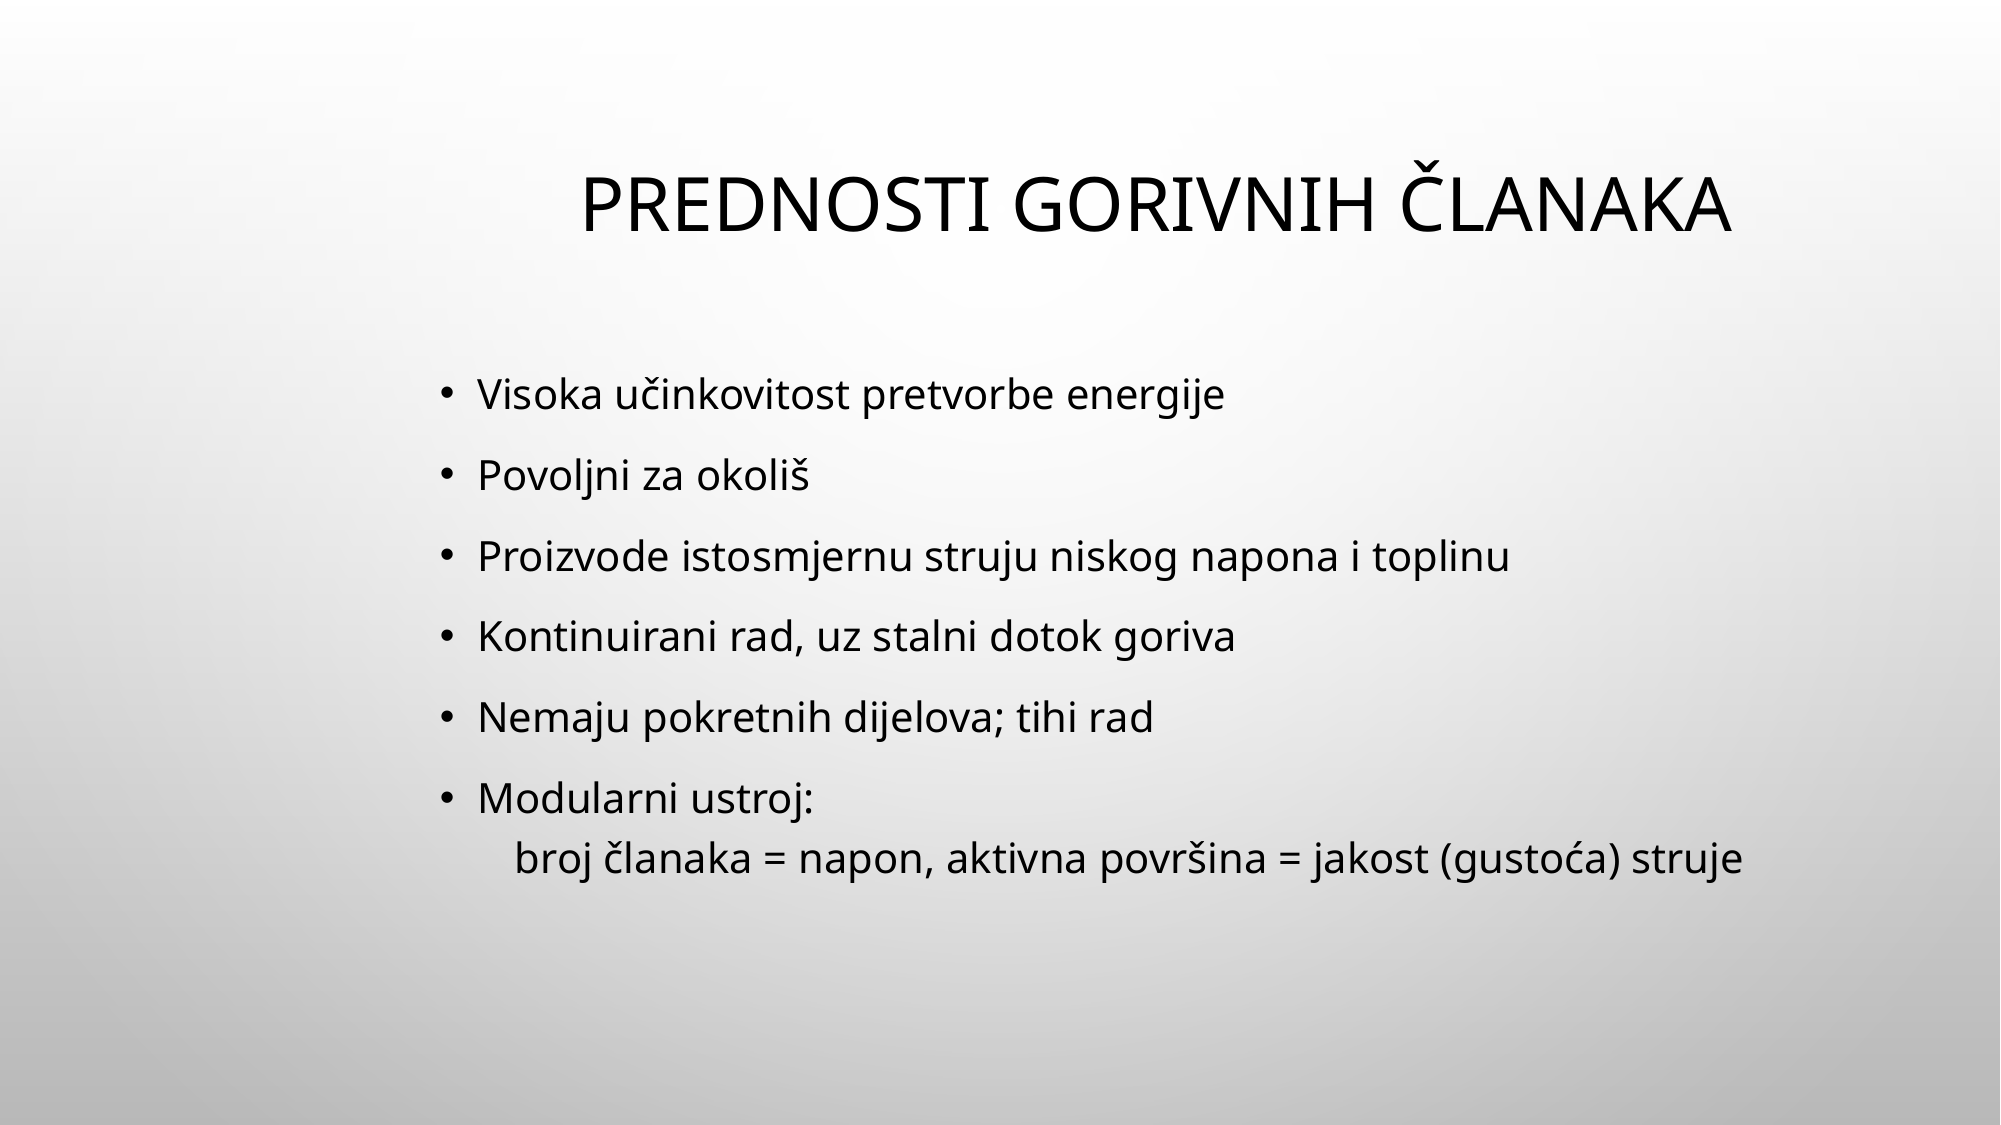

# Prednosti Gorivnih članaka
Visoka učinkovitost pretvorbe energije
Povoljni za okoliš
Proizvode istosmjernu struju niskog napona i toplinu
Kontinuirani rad, uz stalni dotok goriva
Nemaju pokretnih dijelova; tihi rad
Modularni ustroj:
broj članaka = napon, aktivna površina = jakost (gustoća) struje